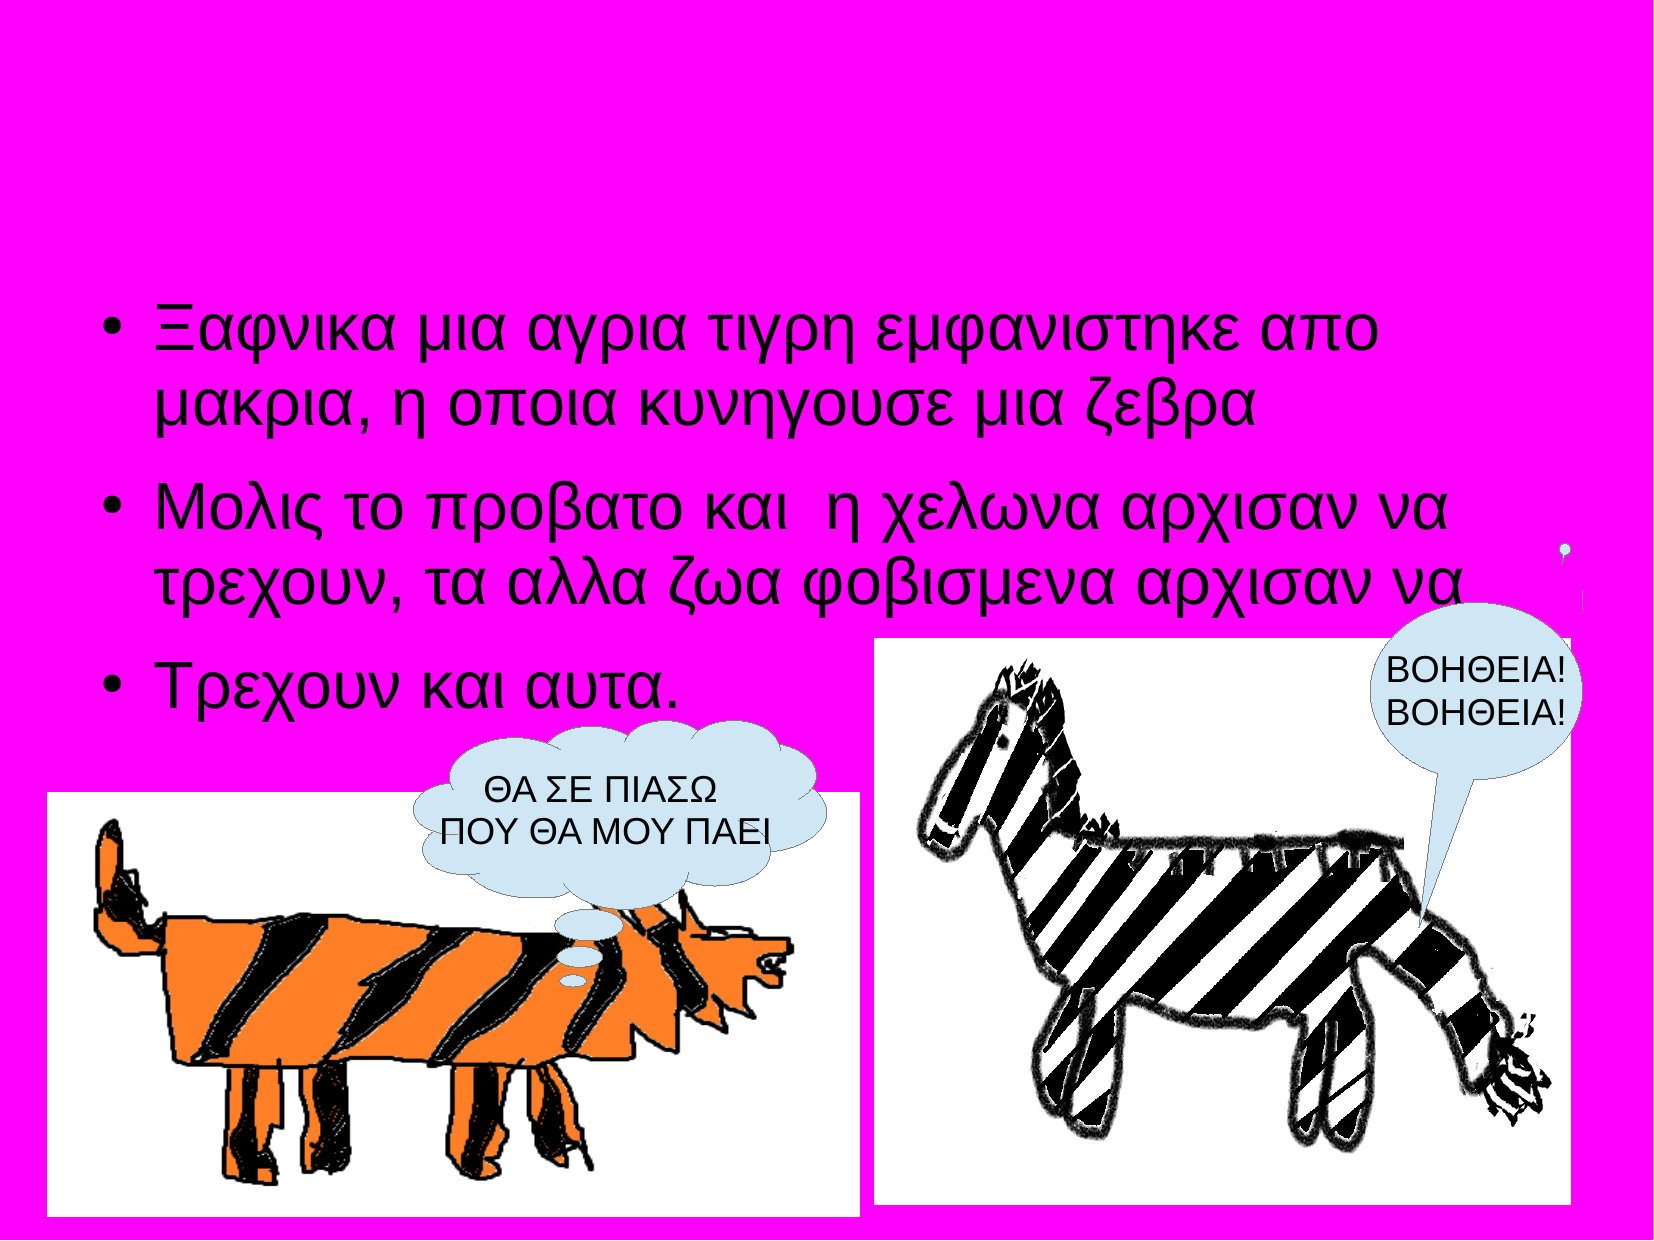

#
Ξαφνικα μια αγρια τιγρη εμφανιστηκε απο μακρια, η οποια κυνηγουσε μια ζεβρα
Μολις το προβατο και η χελωνα αρχισαν να τρεχουν, τα αλλα ζωα φοβισμενα αρχισαν να
Τρεχουν και αυτα.
ΒΟΗΘΕΙΑ!
ΒΟΗΘΕΙΑ!
ΘΑ ΣΕ ΠΙΑΣΩ
ΠΟΥ ΘΑ ΜΟΥ ΠΑΕΙ